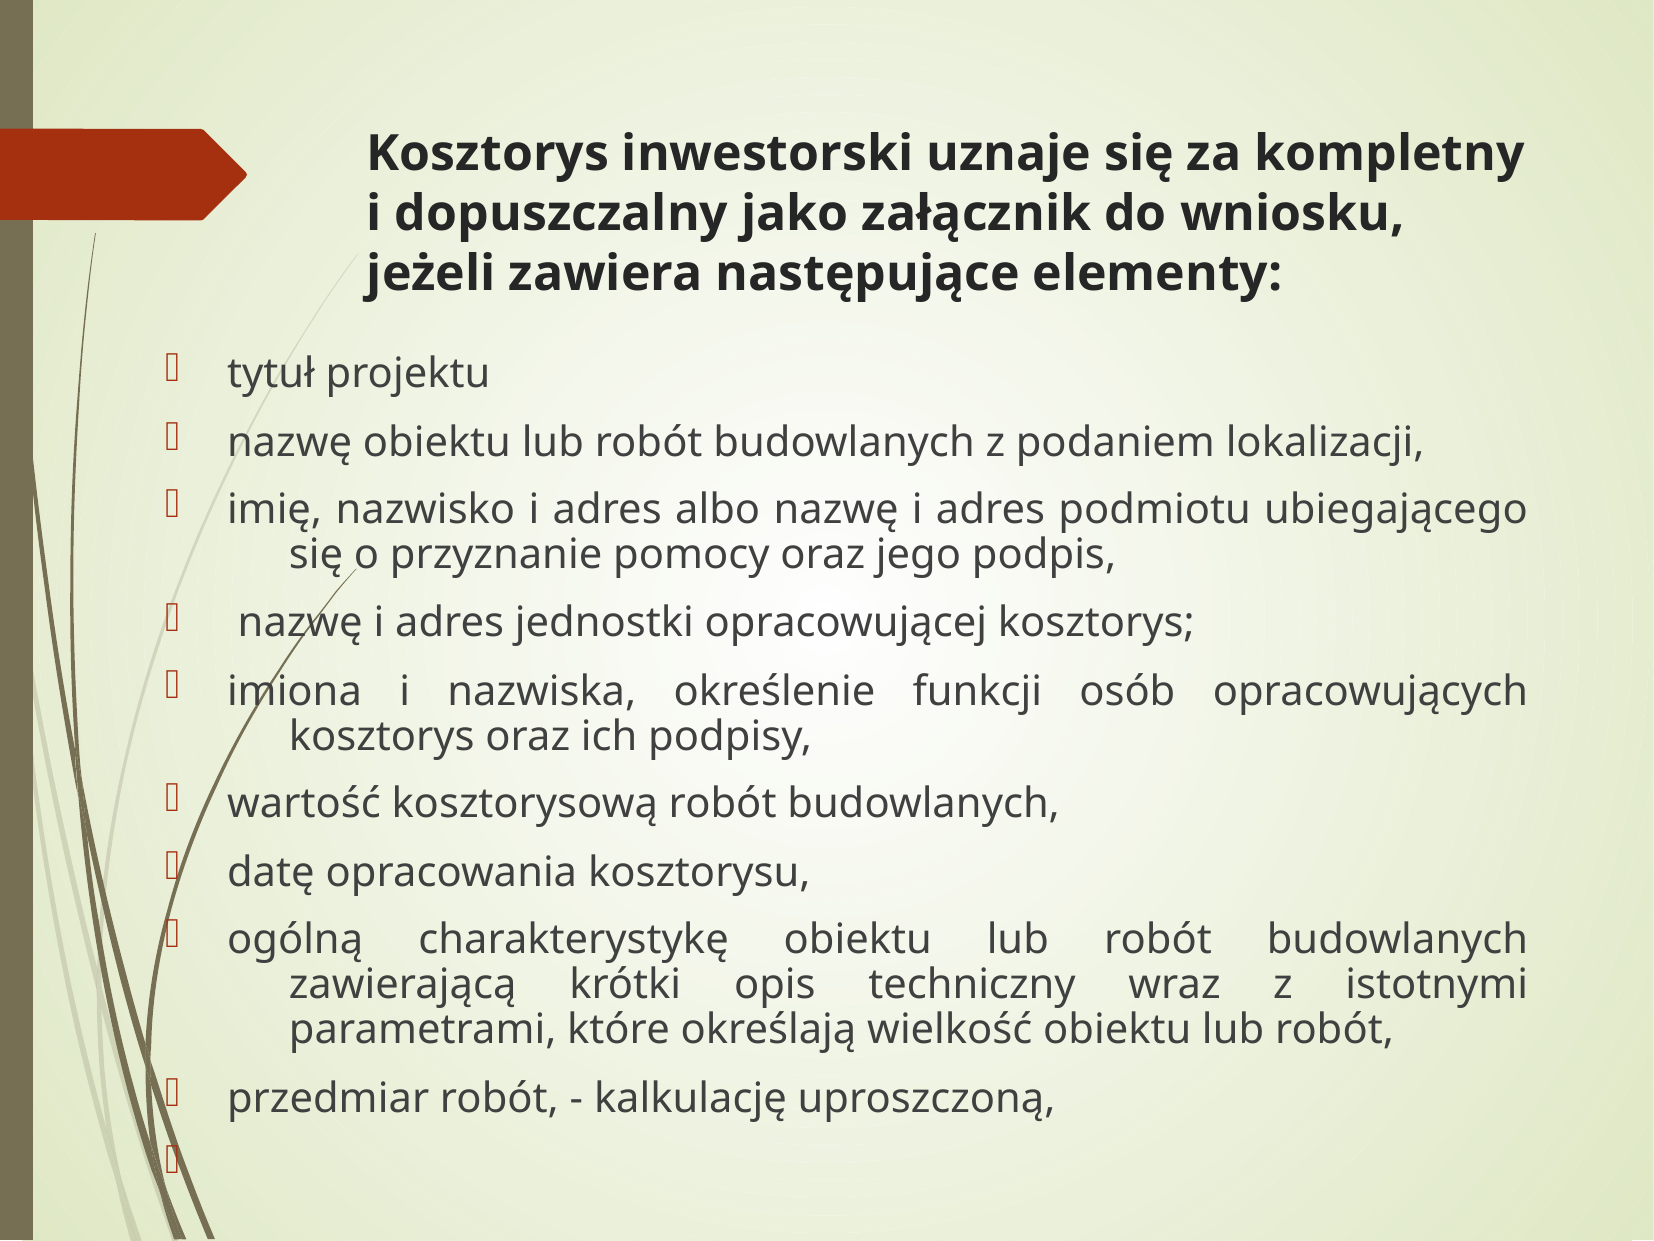

# Kosztorys inwestorski uznaje się za kompletny i dopuszczalny jako załącznik do wniosku, jeżeli zawiera następujące elementy:
tytuł projektu
nazwę obiektu lub robót budowlanych z podaniem lokalizacji,
imię, nazwisko i adres albo nazwę i adres podmiotu ubiegającego się o przyznanie pomocy oraz jego podpis,
 nazwę i adres jednostki opracowującej kosztorys;
imiona i nazwiska, określenie funkcji osób opracowujących kosztorys oraz ich podpisy,
wartość kosztorysową robót budowlanych,
datę opracowania kosztorysu,
ogólną charakterystykę obiektu lub robót budowlanych zawierającą krótki opis techniczny wraz z istotnymi parametrami, które określają wielkość obiektu lub robót,
przedmiar robót, - kalkulację uproszczoną,